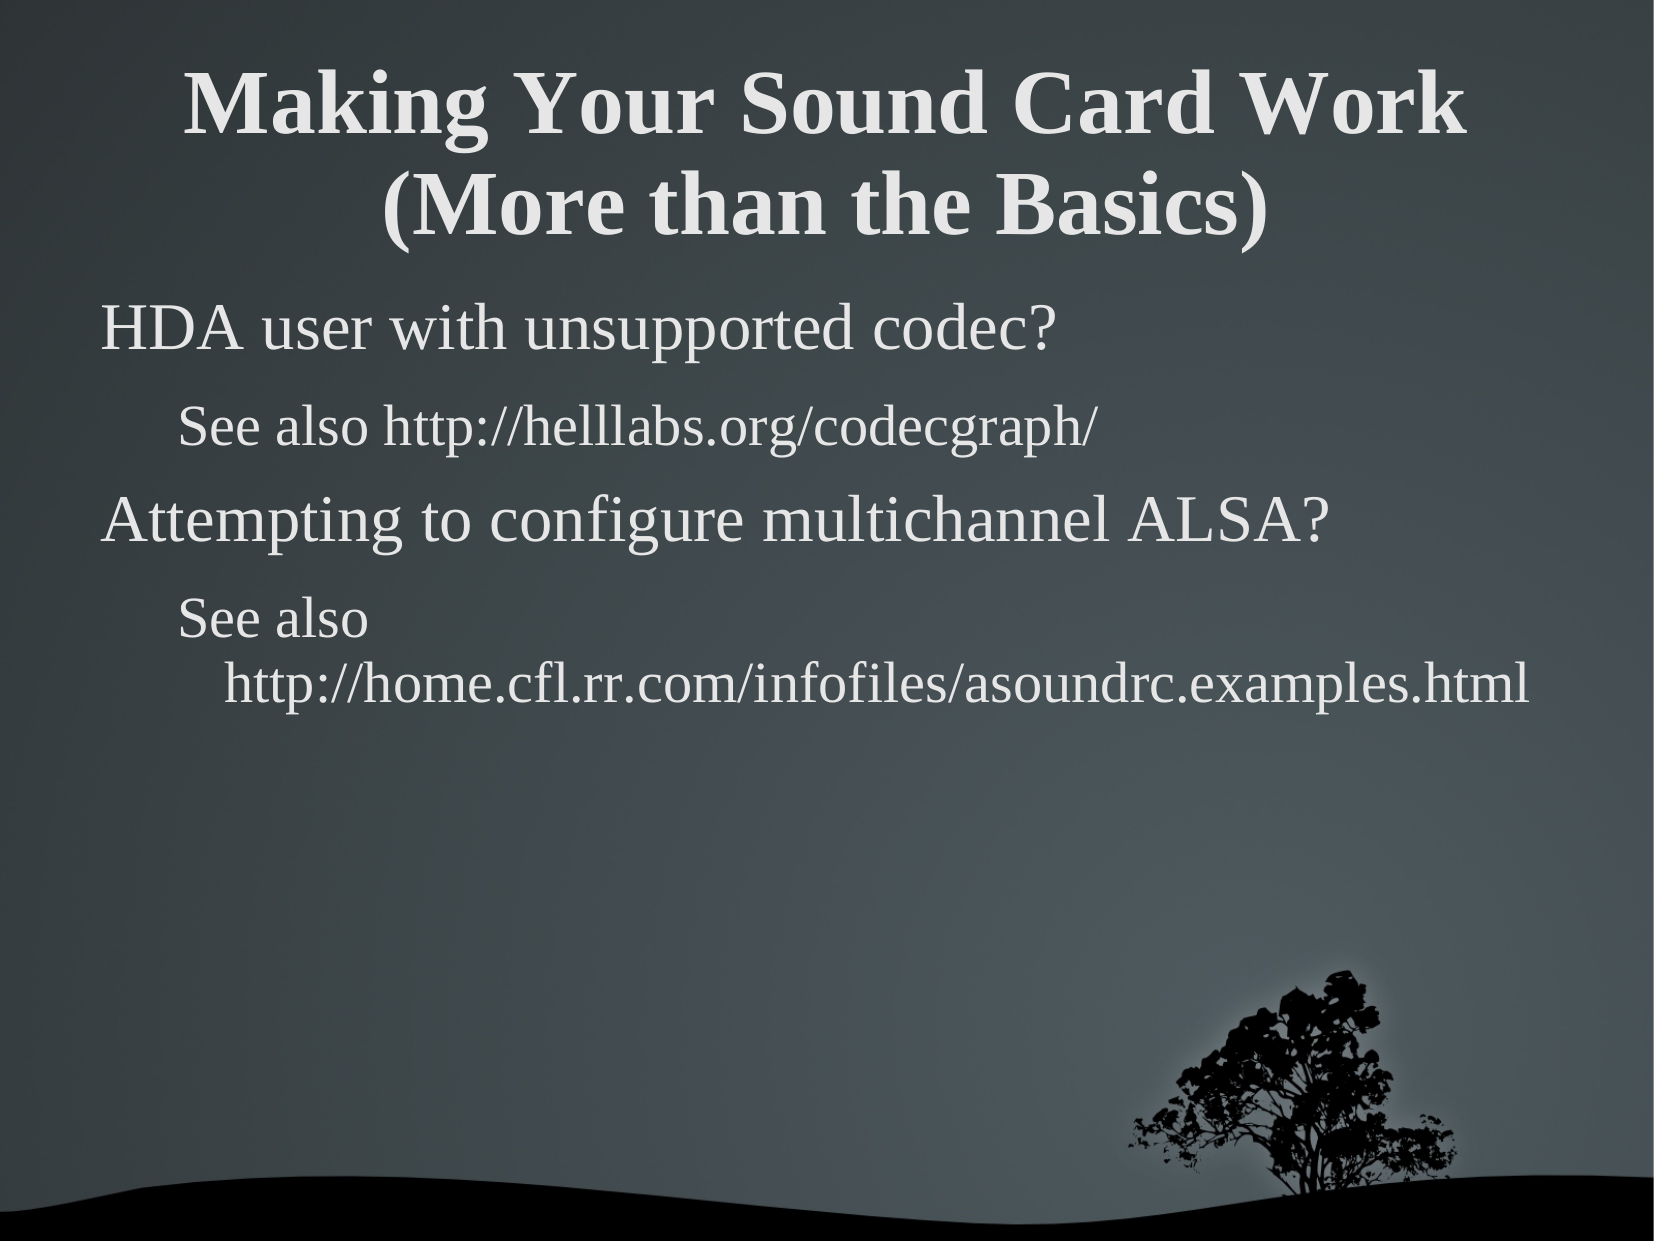

# Making Your Sound Card Work (More than the Basics)
HDA user with unsupported codec?
See also http://helllabs.org/codecgraph/
Attempting to configure multichannel ALSA?
See also http://home.cfl.rr.com/infofiles/asoundrc.examples.html